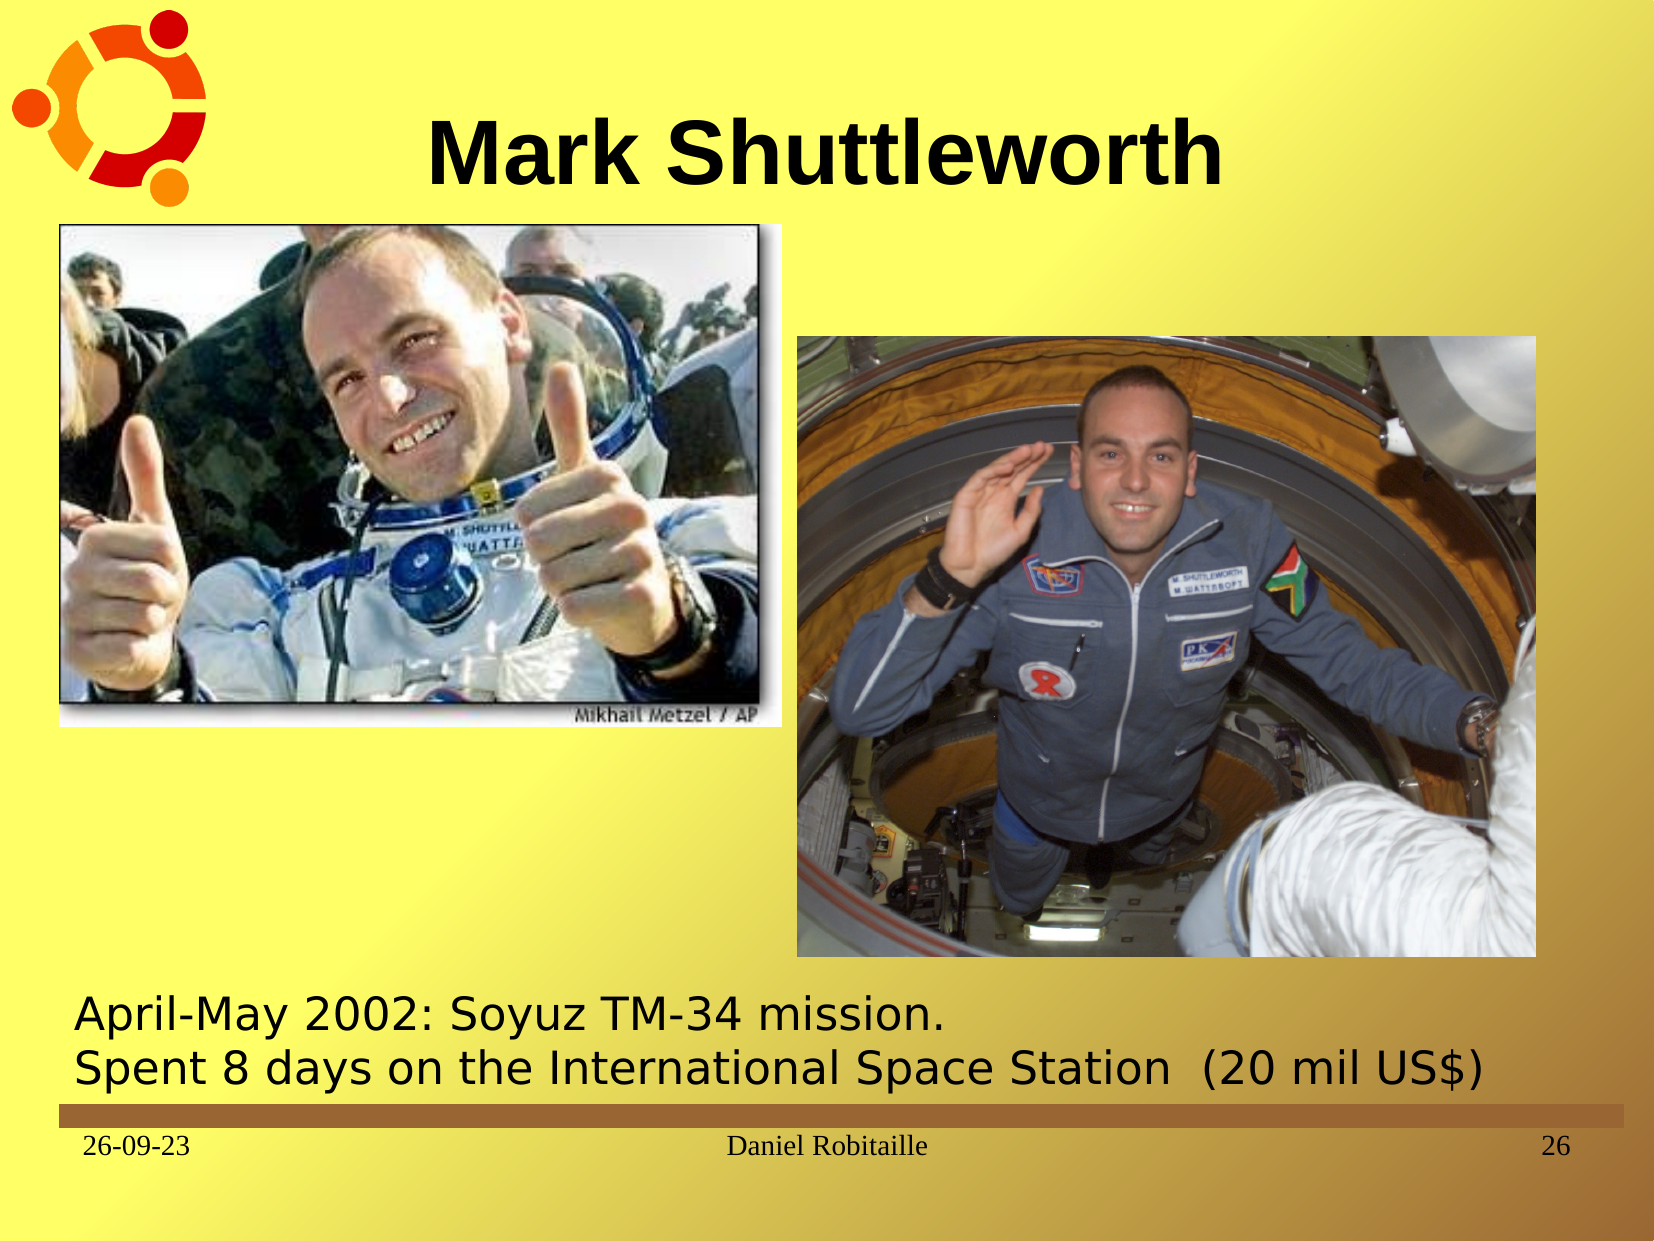

# Mark Shuttleworth
April-May 2002: Soyuz TM-34 mission.
Spent 8 days on the International Space Station (20 mil US$)
Daniel Robitaille
26